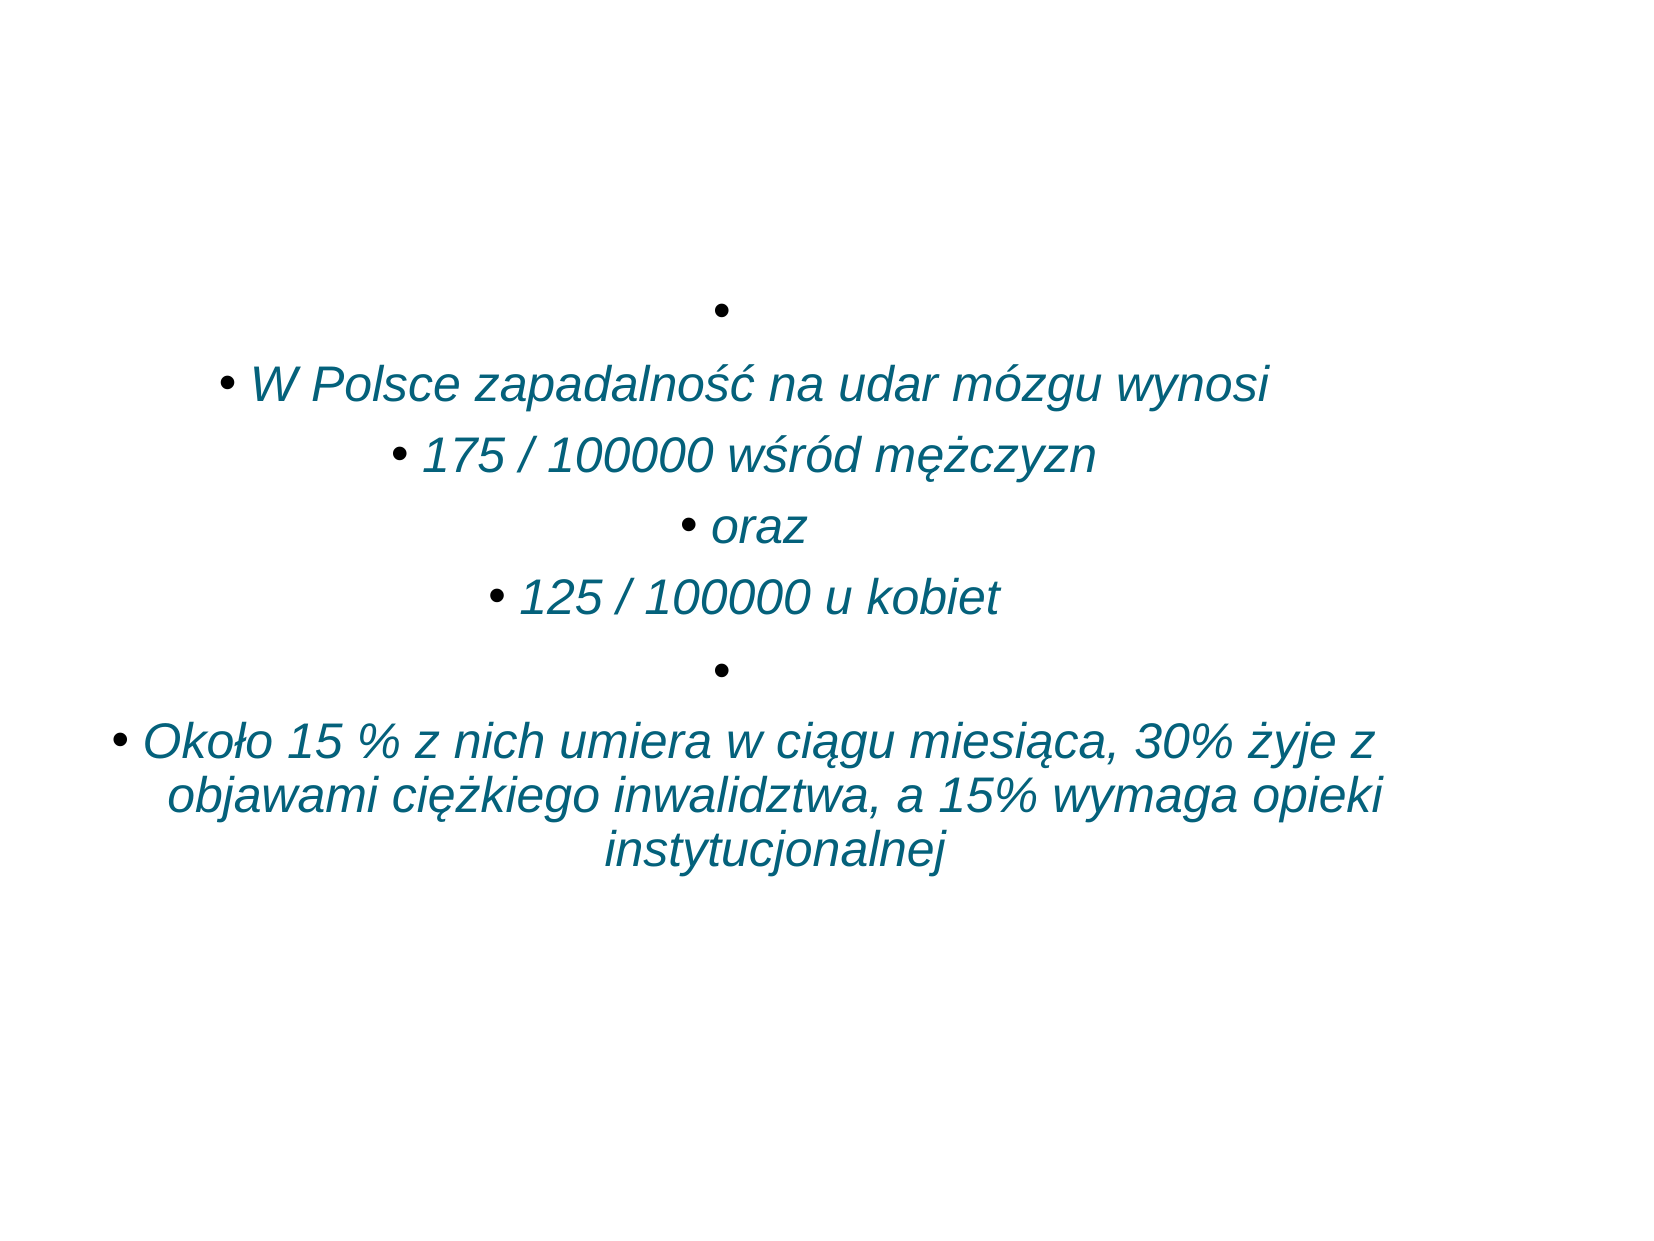

# W Polsce zapadalność na udar mózgu wynosi
175 / 100000 wśród mężczyzn
oraz
125 / 100000 u kobiet
Około 15 % z nich umiera w ciągu miesiąca, 30% żyje z objawami ciężkiego inwalidztwa, a 15% wymaga opieki instytucjonalnej